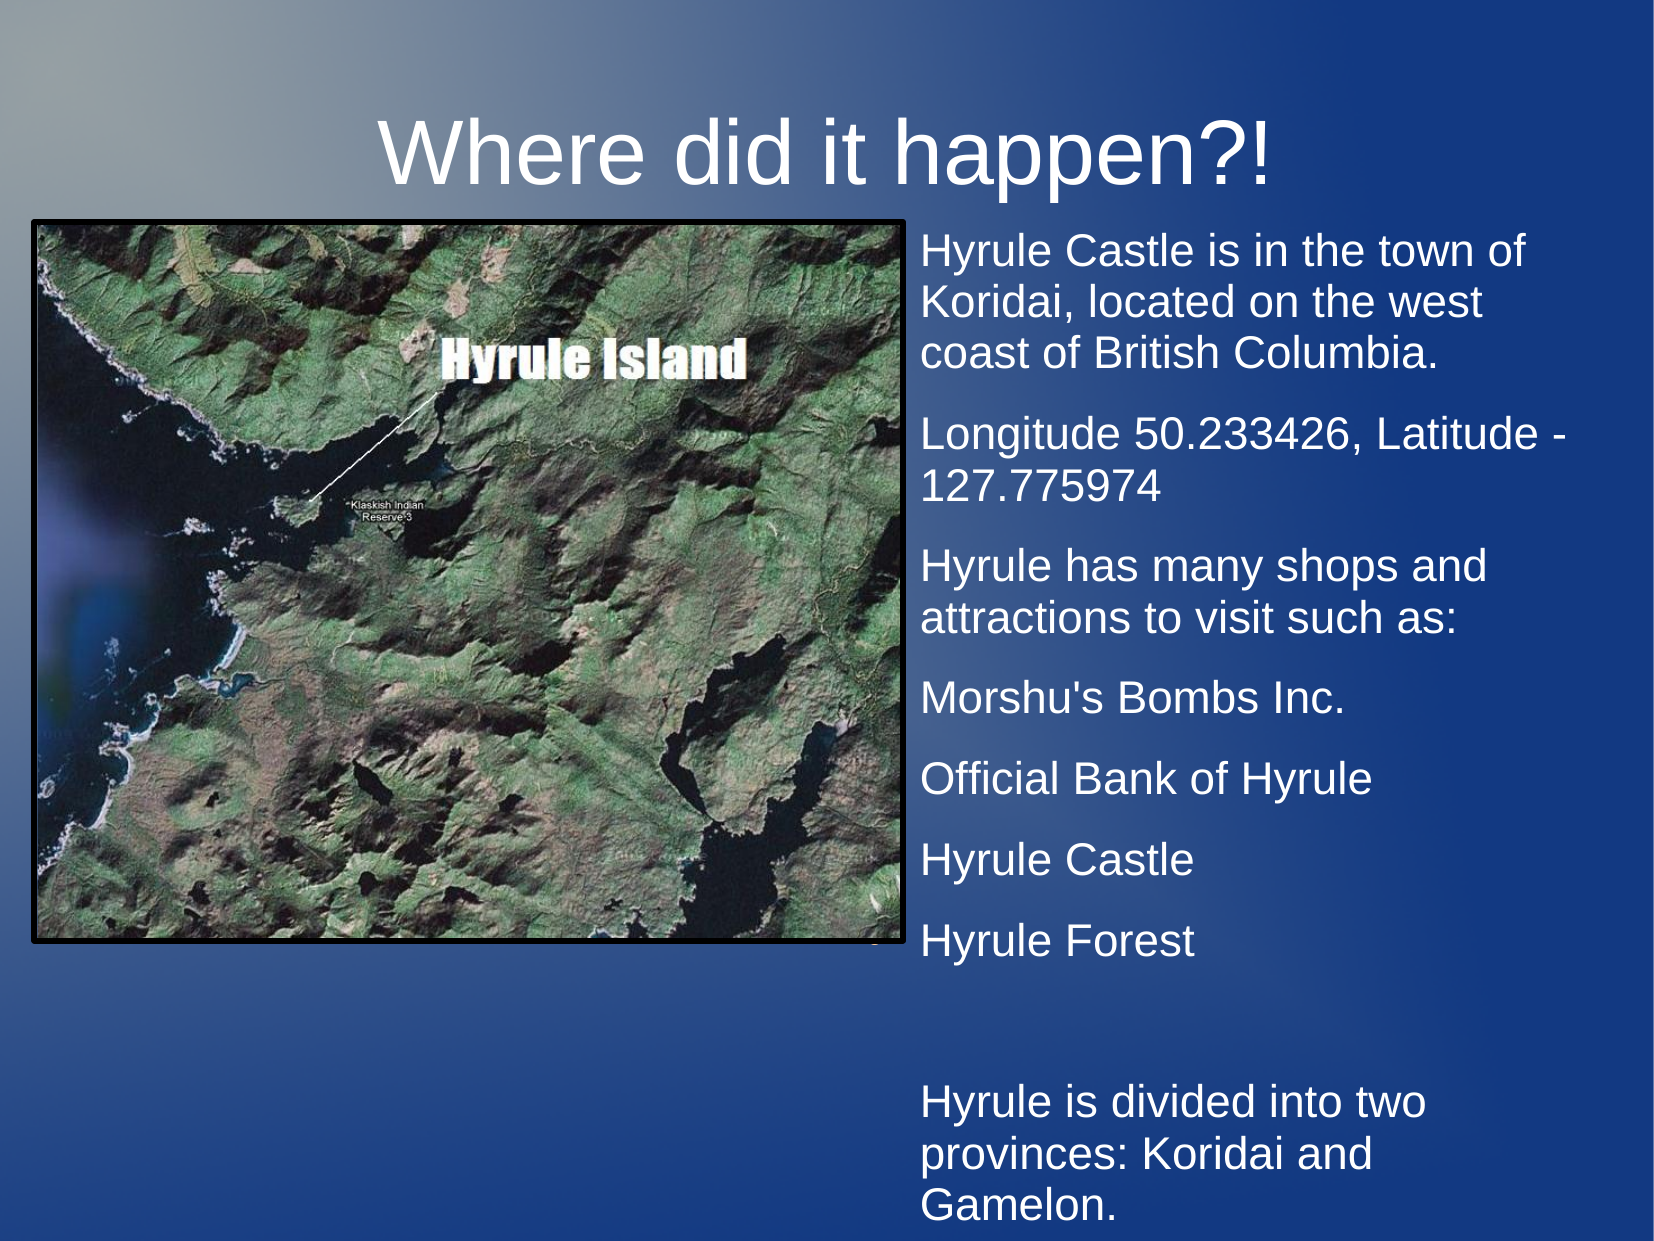

# Where did it happen?!
Hyrule Castle is in the town of Koridai, located on the west coast of British Columbia.
Longitude 50.233426, Latitude -127.775974
Hyrule has many shops and attractions to visit such as:
Morshu's Bombs Inc.
Official Bank of Hyrule
Hyrule Castle
Hyrule Forest
Hyrule is divided into two provinces: Koridai and Gamelon.